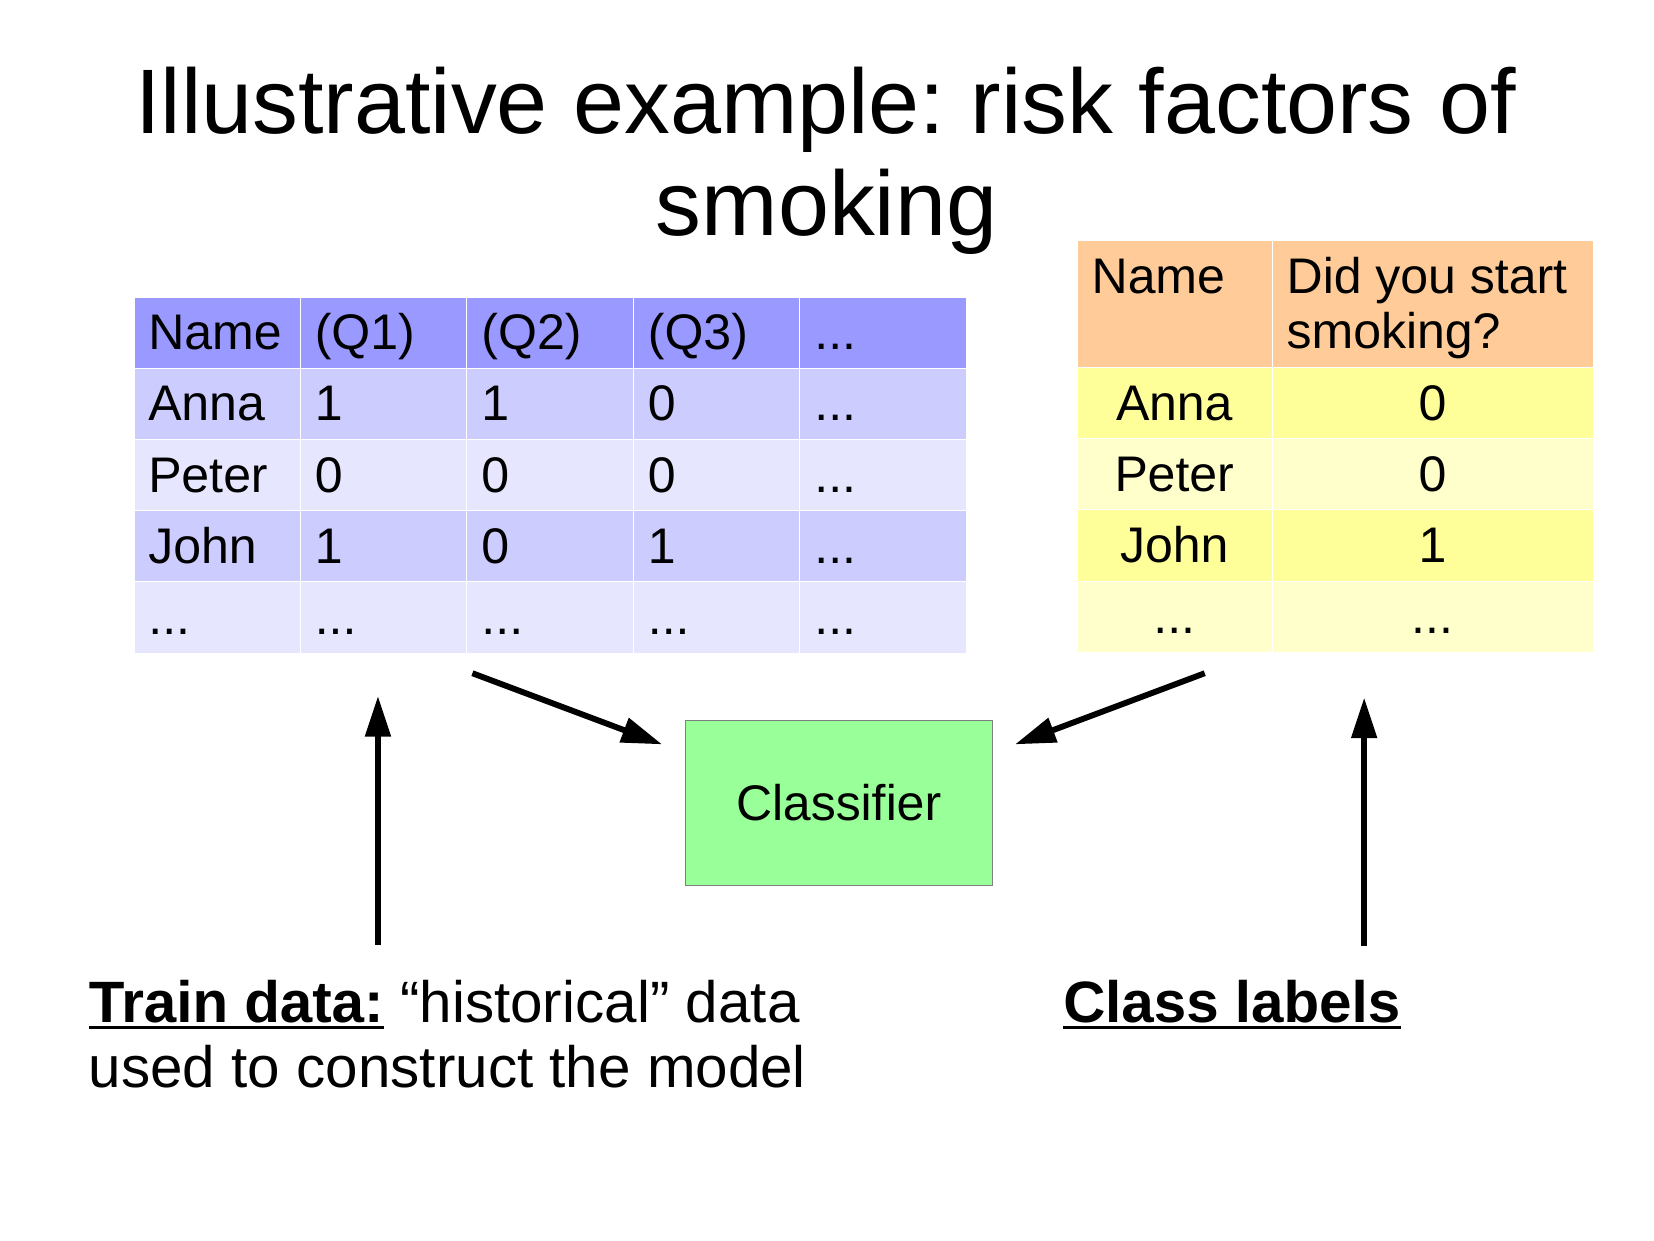

# Illustrative example: risk factors of smoking
| Name | Did you start smoking? |
| --- | --- |
| Anna | 0 |
| Peter | 0 |
| John | 1 |
| ... | ... |
| Name | (Q1) | (Q2) | (Q3) | ... |
| --- | --- | --- | --- | --- |
| Anna | 1 | 1 | 0 | ... |
| Peter | 0 | 0 | 0 | ... |
| John | 1 | 0 | 1 | ... |
| ... | ... | ... | ... | ... |
Classifier
Train data: “historical” data
used to construct the model
Class labels